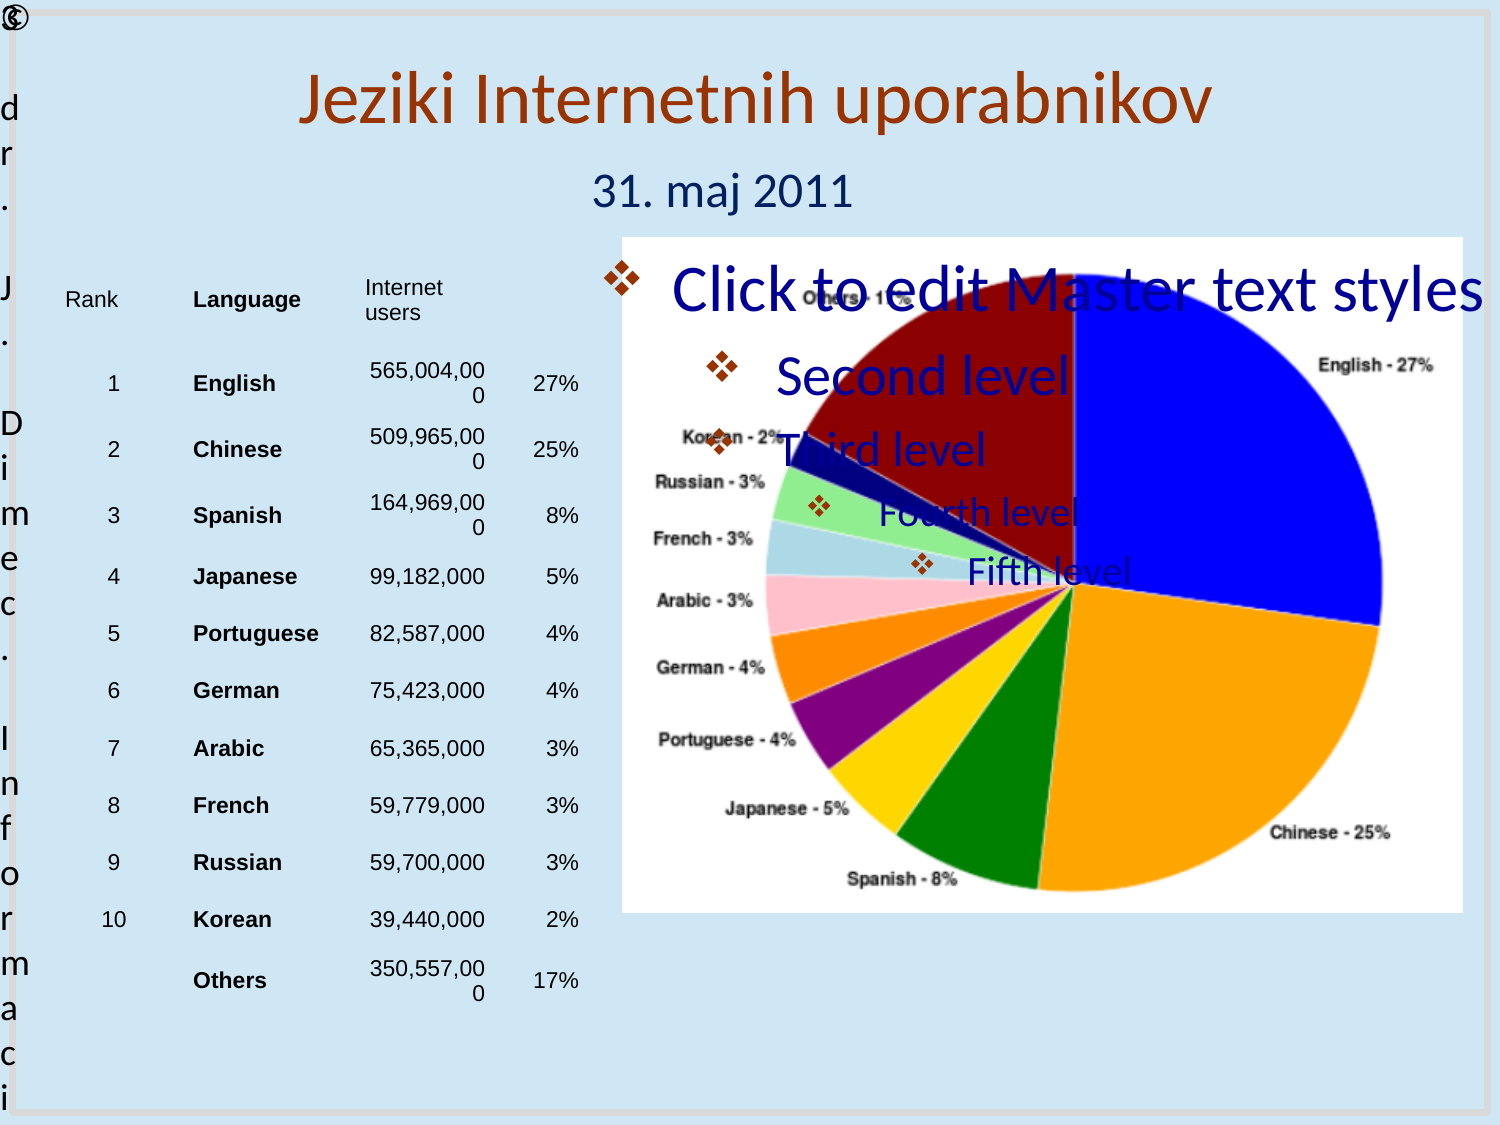

© dr. J. Dimec. Informacijski viri na internetu (2012 / 13). Večjezičnost Interneta in spletnih informacijskih virov. MI 1
2
# Jeziki Internetnih uporabnikov
31. maj 2011
Click to edit Master text styles
Second level
Third level
Fourth level
Fifth level
| Rank | Language | Internet users | |
| --- | --- | --- | --- |
| 1 | English | 565,004,000 | 27% |
| 2 | Chinese | 509,965,000 | 25% |
| 3 | Spanish | 164,969,000 | 8% |
| 4 | Japanese | 99,182,000 | 5% |
| 5 | Portuguese | 82,587,000 | 4% |
| 6 | German | 75,423,000 | 4% |
| 7 | Arabic | 65,365,000 | 3% |
| 8 | French | 59,779,000 | 3% |
| 9 | Russian | 59,700,000 | 3% |
| 10 | Korean | 39,440,000 | 2% |
| | Others | 350,557,000 | 17% |